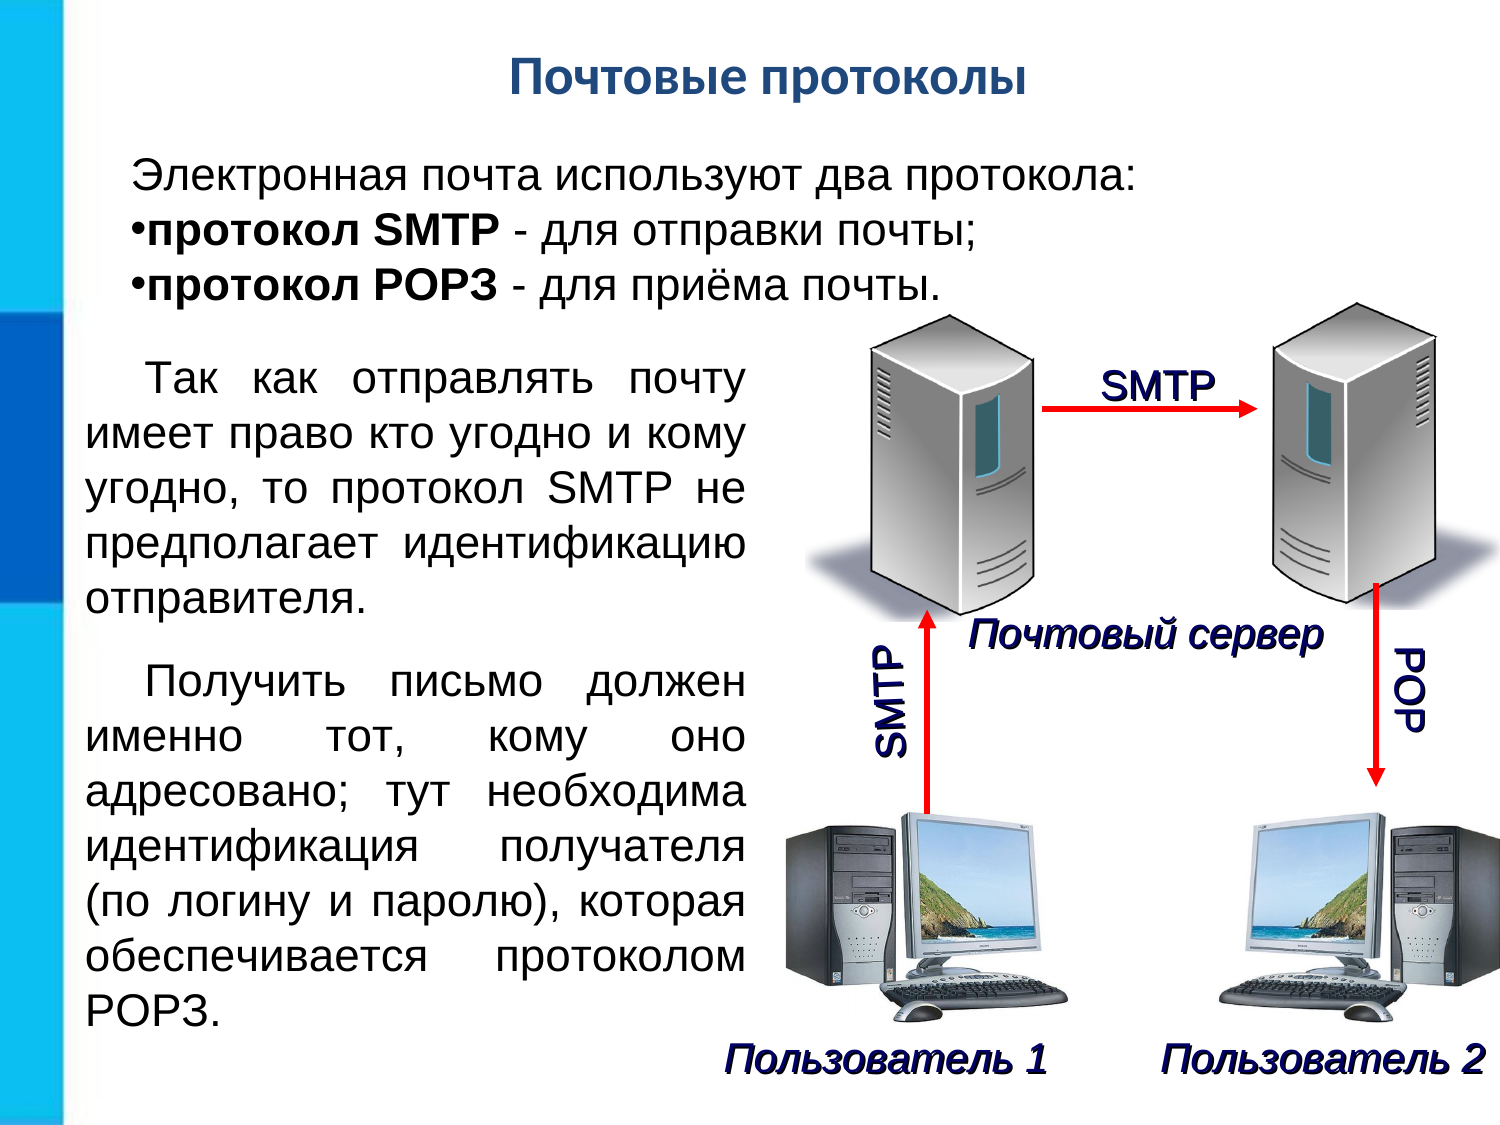

Почтовые протоколы
Электронная почта используют два протокола:
протокол SMTP - для отправки почты;
протокол РОРЗ - для приёма почты.
Так как отправлять почту имеет право кто угодно и кому угодно, то протокол SMTP не предполагает идентификацию отправителя.
Получить письмо должен именно тот, кому оно адресовано; тут необходима идентификация получателя (по логину и паролю), которая обеспечивается протоколом РОРЗ.
SMTP
Почтовый сервер
POP
SMTP
Пользователь 1
Пользователь 2